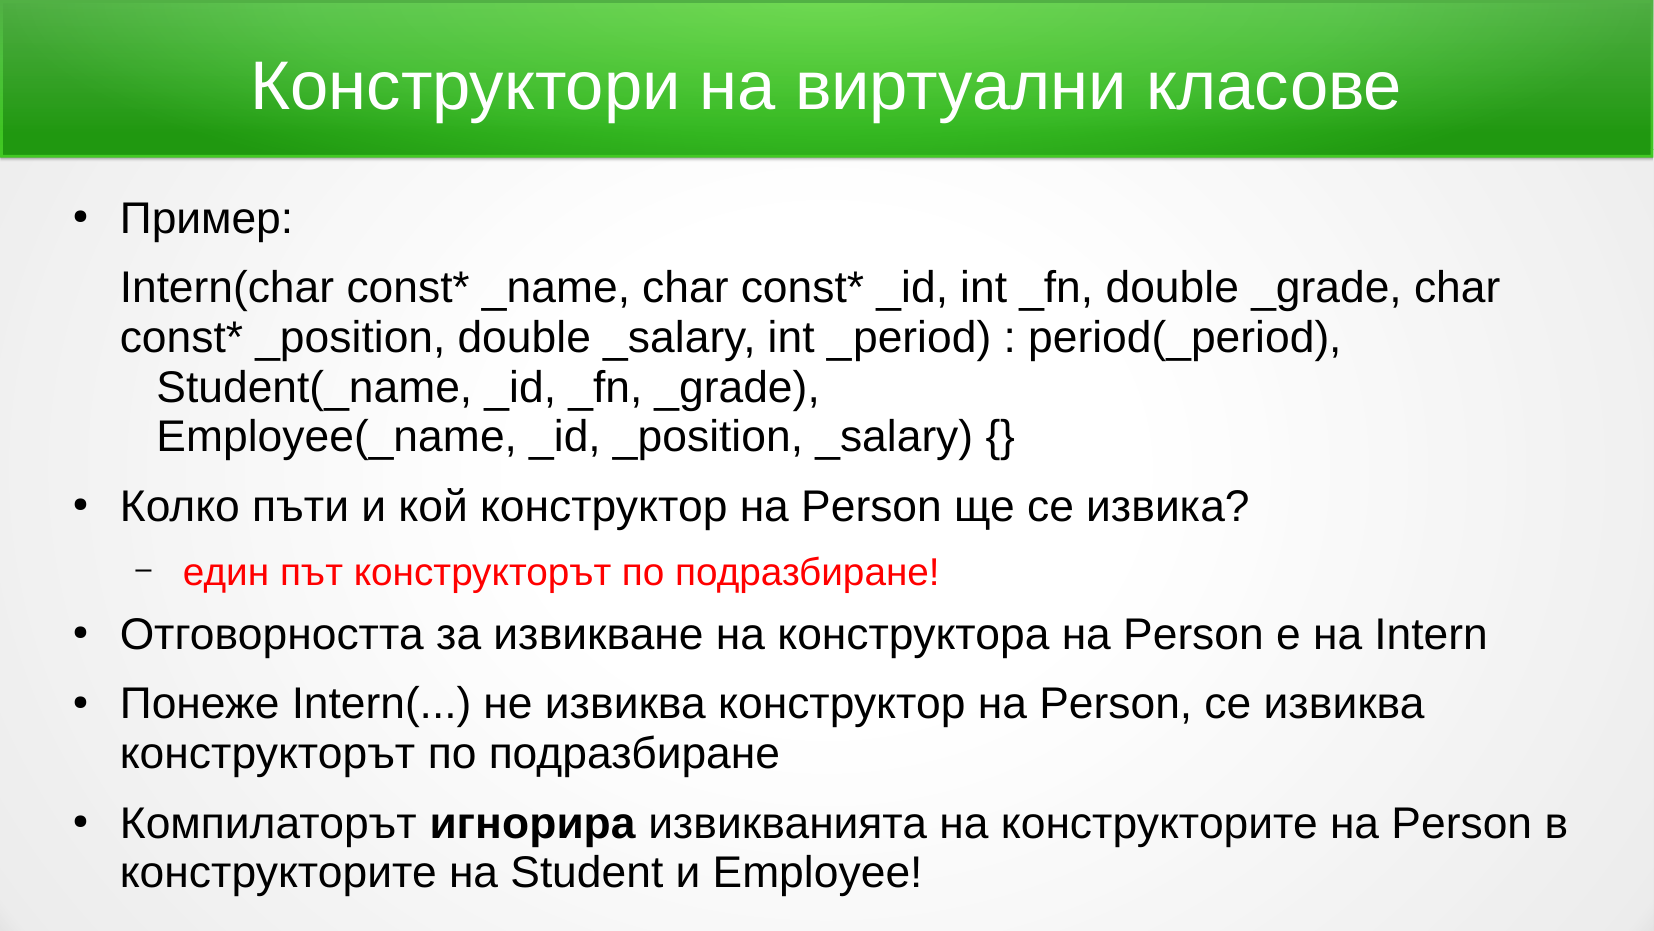

# Конструктори на виртуални класове
Пример:
Intern(char const* _name, char const* _id, int _fn, double _grade, char const* _position, double _salary, int _period) : period(_period),
 Student(_name, _id, _fn, _grade),
 Employee(_name, _id, _position, _salary) {}
Колко пъти и кой конструктор на Person ще се извика?
един път конструкторът по подразбиране!
Отговорността за извикване на конструктора на Person е на Intern
Понеже Intern(...) не извиква конструктор на Person, се извиква конструкторът по подразбиране
Компилаторът игнорира извикванията на конструкторите на Person в конструкторите на Student и Employee!